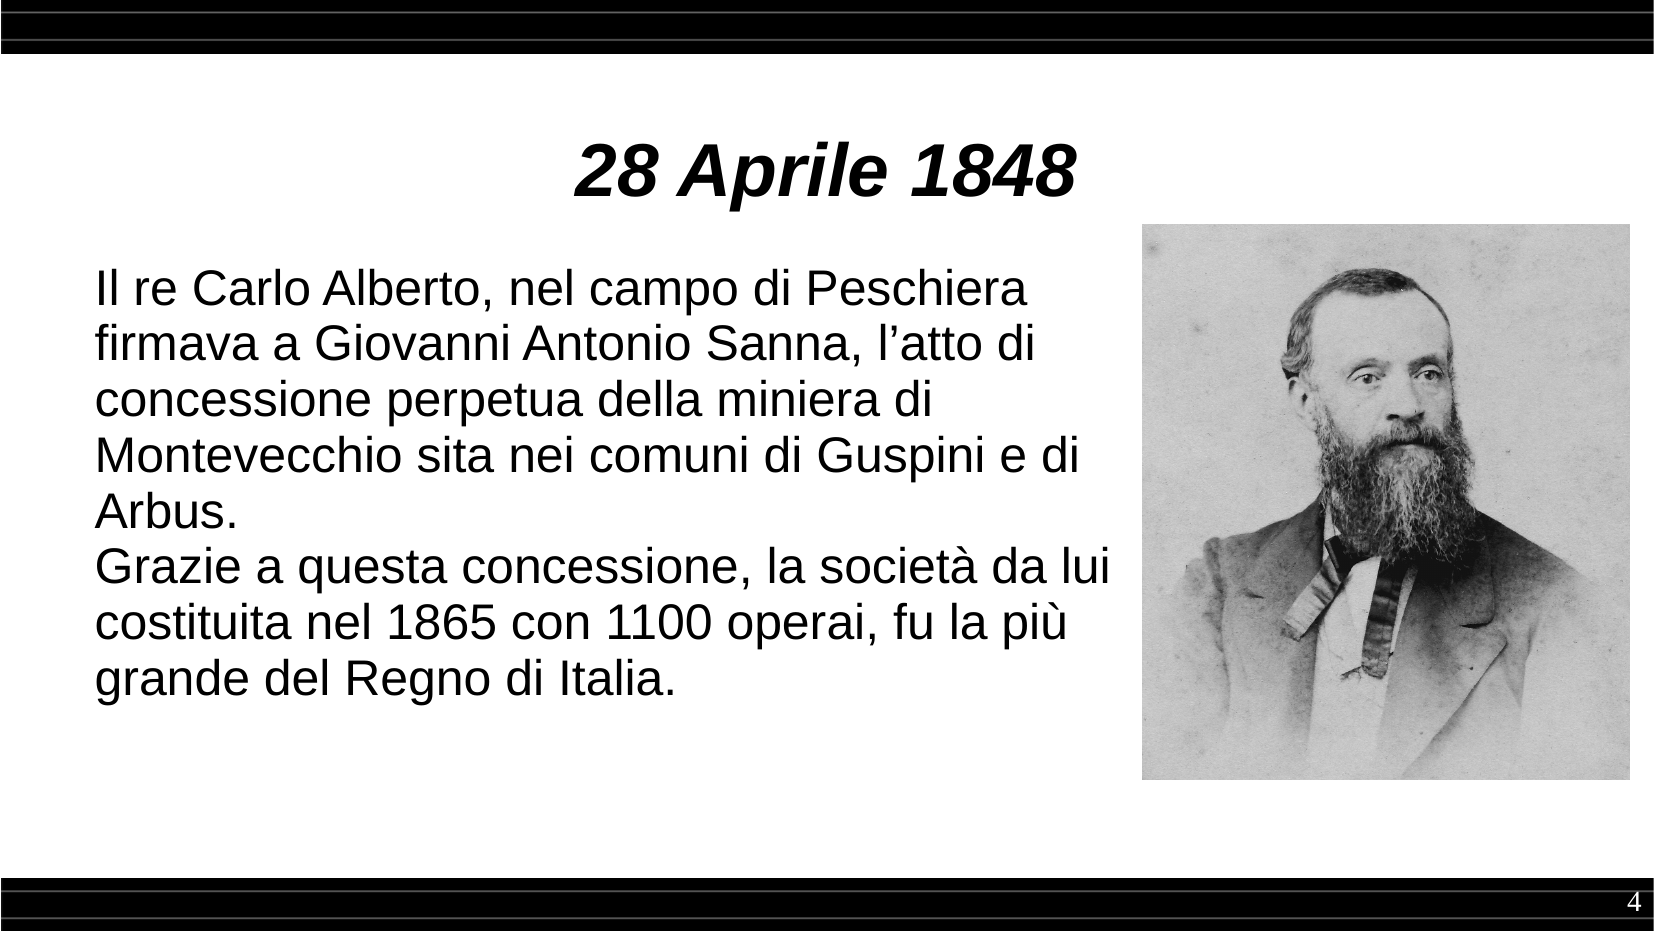

28 Aprile 1848
# Il re Carlo Alberto, nel campo di Peschiera firmava a Giovanni Antonio Sanna, l’atto di concessione perpetua della miniera di Montevecchio sita nei comuni di Guspini e di Arbus.
Grazie a questa concessione, la società da lui costituita nel 1865 con 1100 operai, fu la più grande del Regno di Italia.